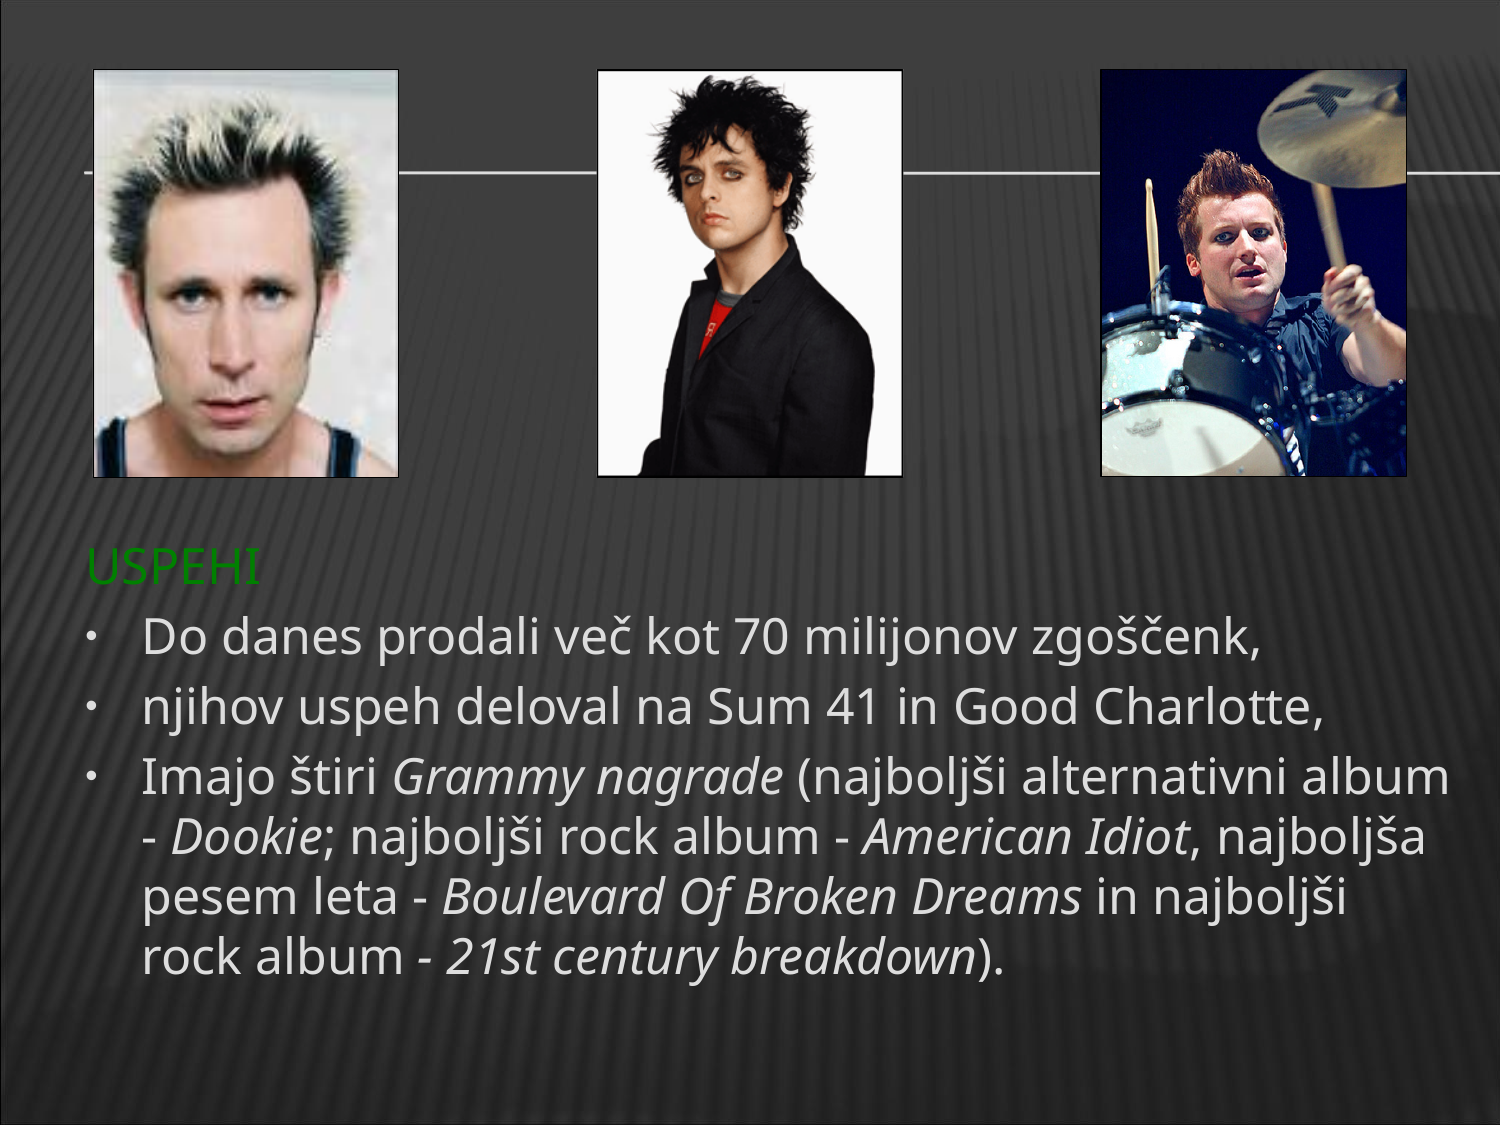

#
USPEHI
Do danes prodali več kot 70 milijonov zgoščenk,
njihov uspeh deloval na Sum 41 in Good Charlotte,
Imajo štiri Grammy nagrade (najboljši alternativni album - Dookie; najboljši rock album - American Idiot, najboljša pesem leta - Boulevard Of Broken Dreams in najboljši rock album - 21st century breakdown).